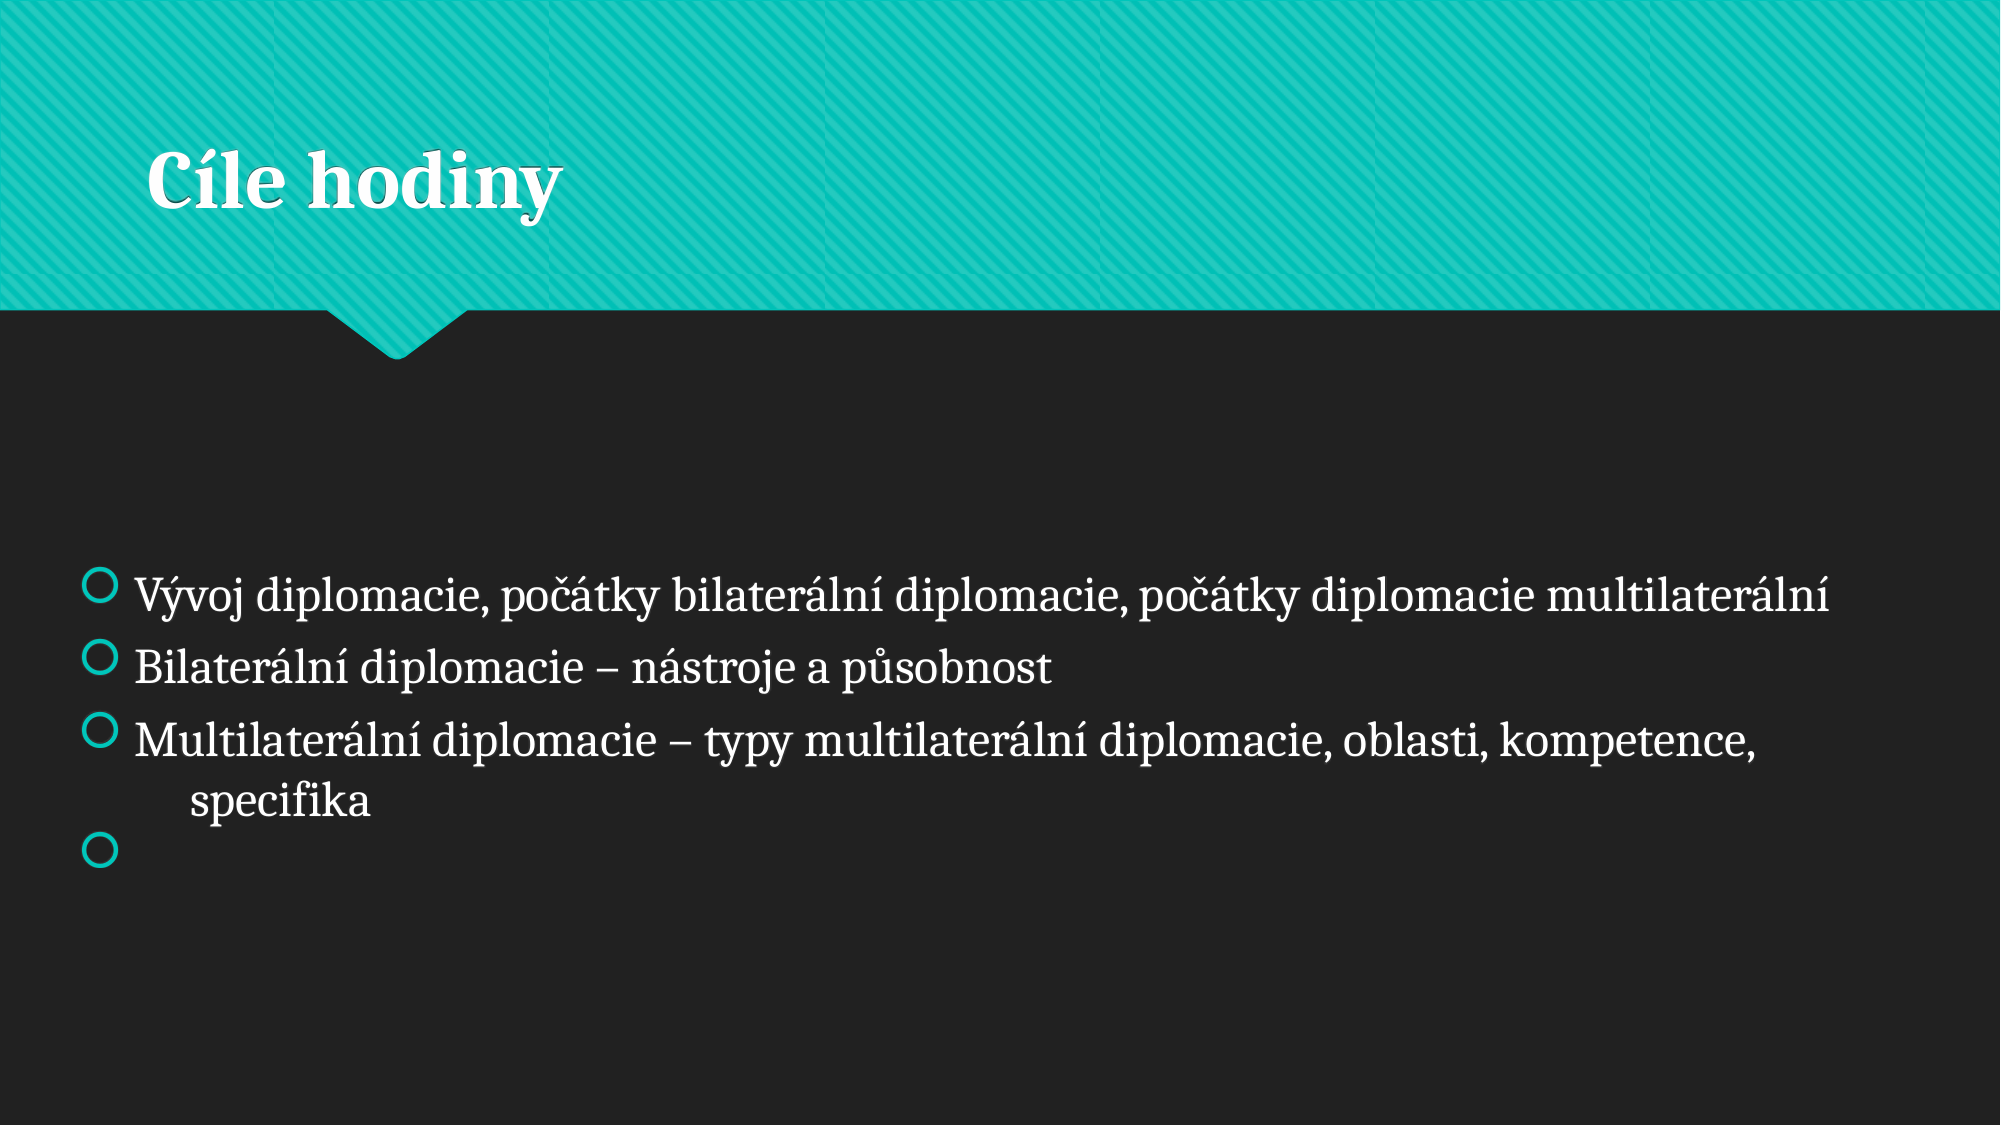

# Cíle hodiny
Vývoj diplomacie, počátky bilaterální diplomacie, počátky diplomacie multilaterální
Bilaterální diplomacie – nástroje a působnost
Multilaterální diplomacie – typy multilaterální diplomacie, oblasti, kompetence, specifika